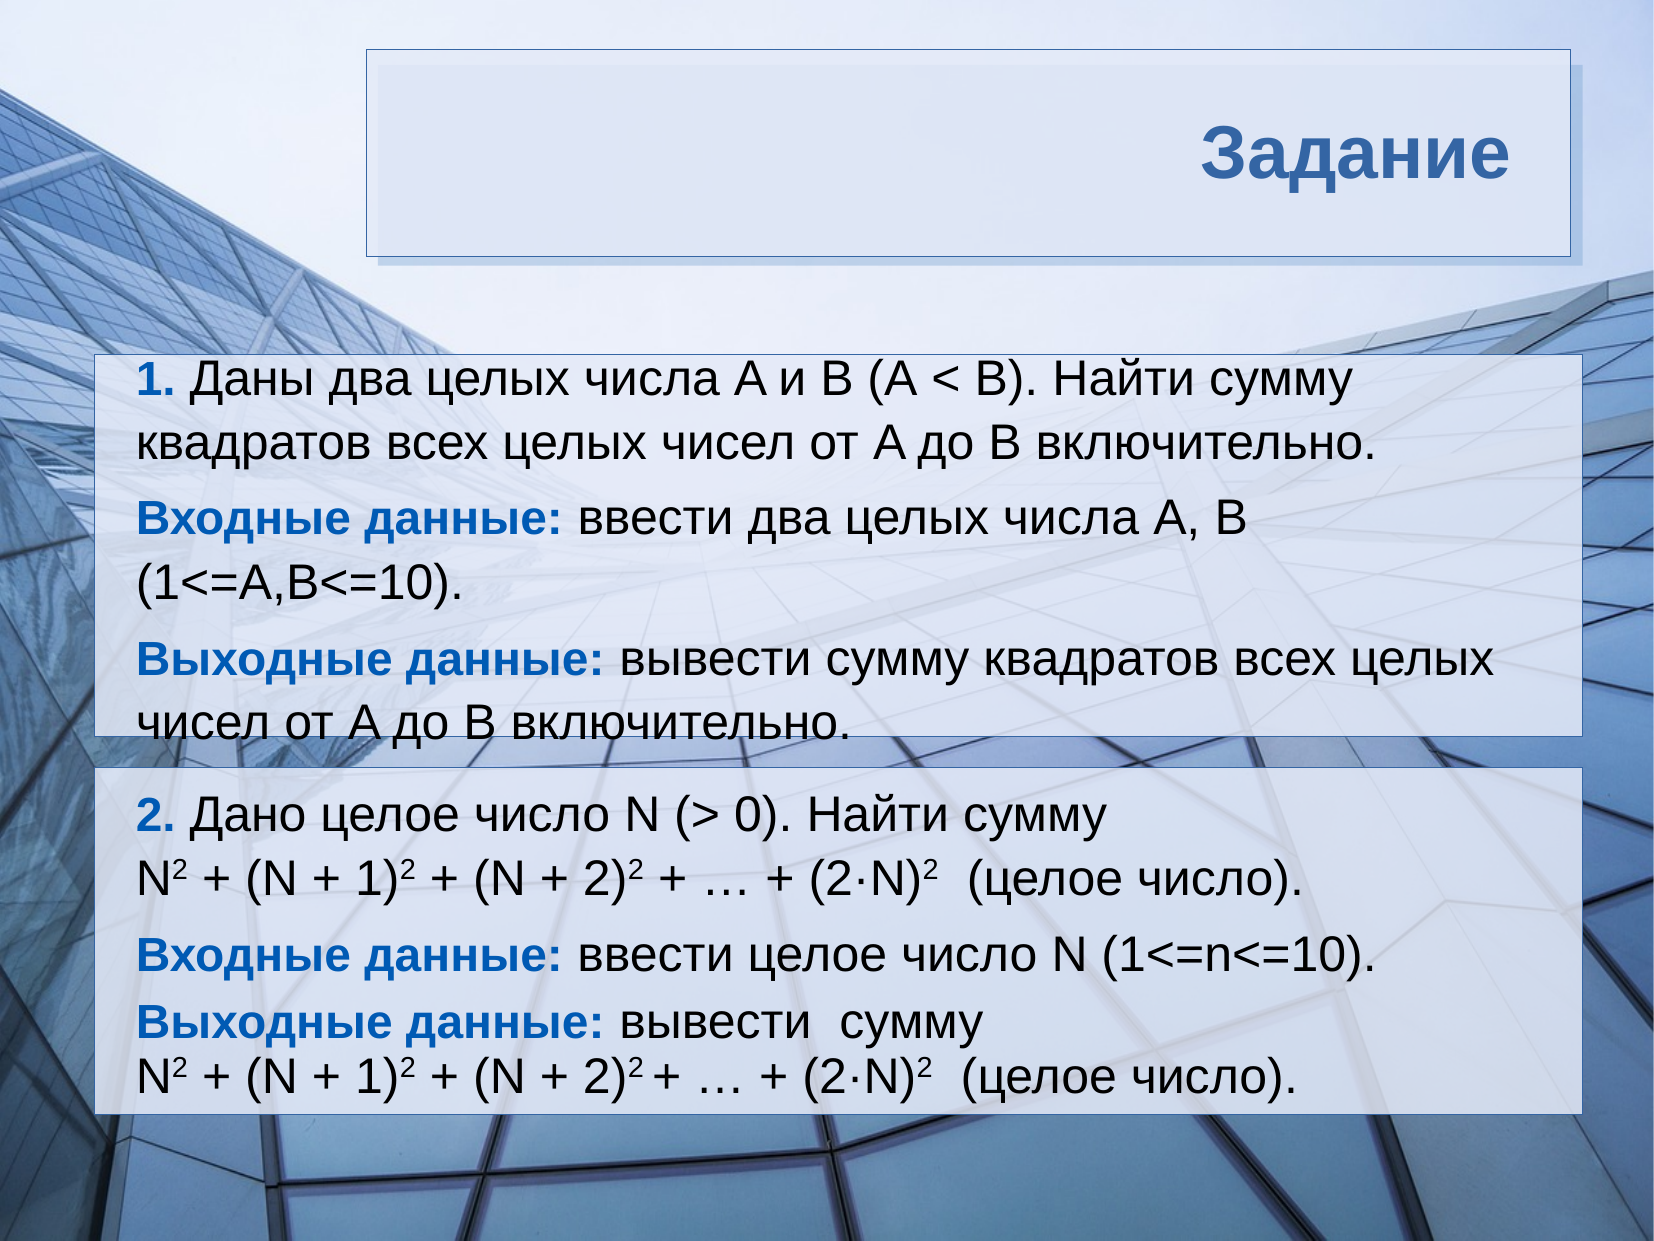

# Задание
1. Даны два целых числа A и B (A < B). Найти сумму квадратов всех целых чисел от A до B включительно.
Входные данные: ввести два целых числа A, B (1<=A,B<=10).
Выходные данные: вывести сумму квадратов всех целых чисел от A до B включительно.
2. Дано целое число N (> 0). Найти сумму N2 + (N + 1)2 + (N + 2)2 + … + (2·N)2 (целое число).
Входные данные: ввести целое число N (1<=n<=10).
Выходные данные: вывести сумму N2 + (N + 1)2 + (N + 2)2 + … + (2·N)2 (целое число).